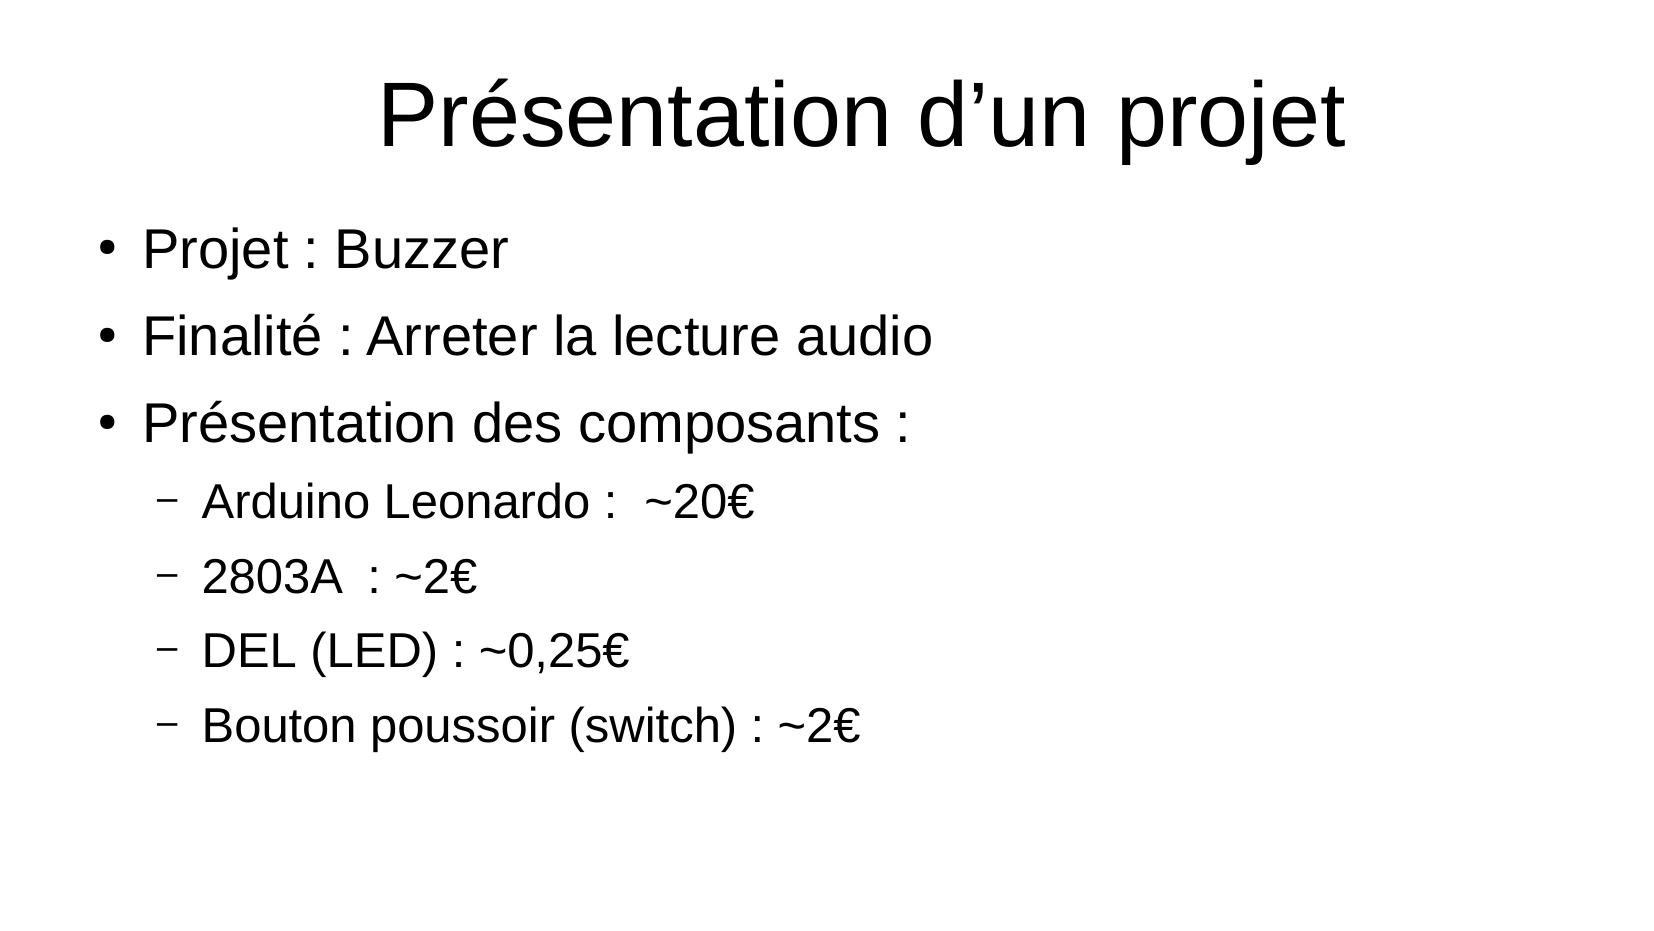

# Présentation d’un projet
Projet : Buzzer
Finalité : Arreter la lecture audio
Présentation des composants :
Arduino Leonardo : ~20€
2803A  : ~2€
DEL (LED) : ~0,25€
Bouton poussoir (switch) : ~2€